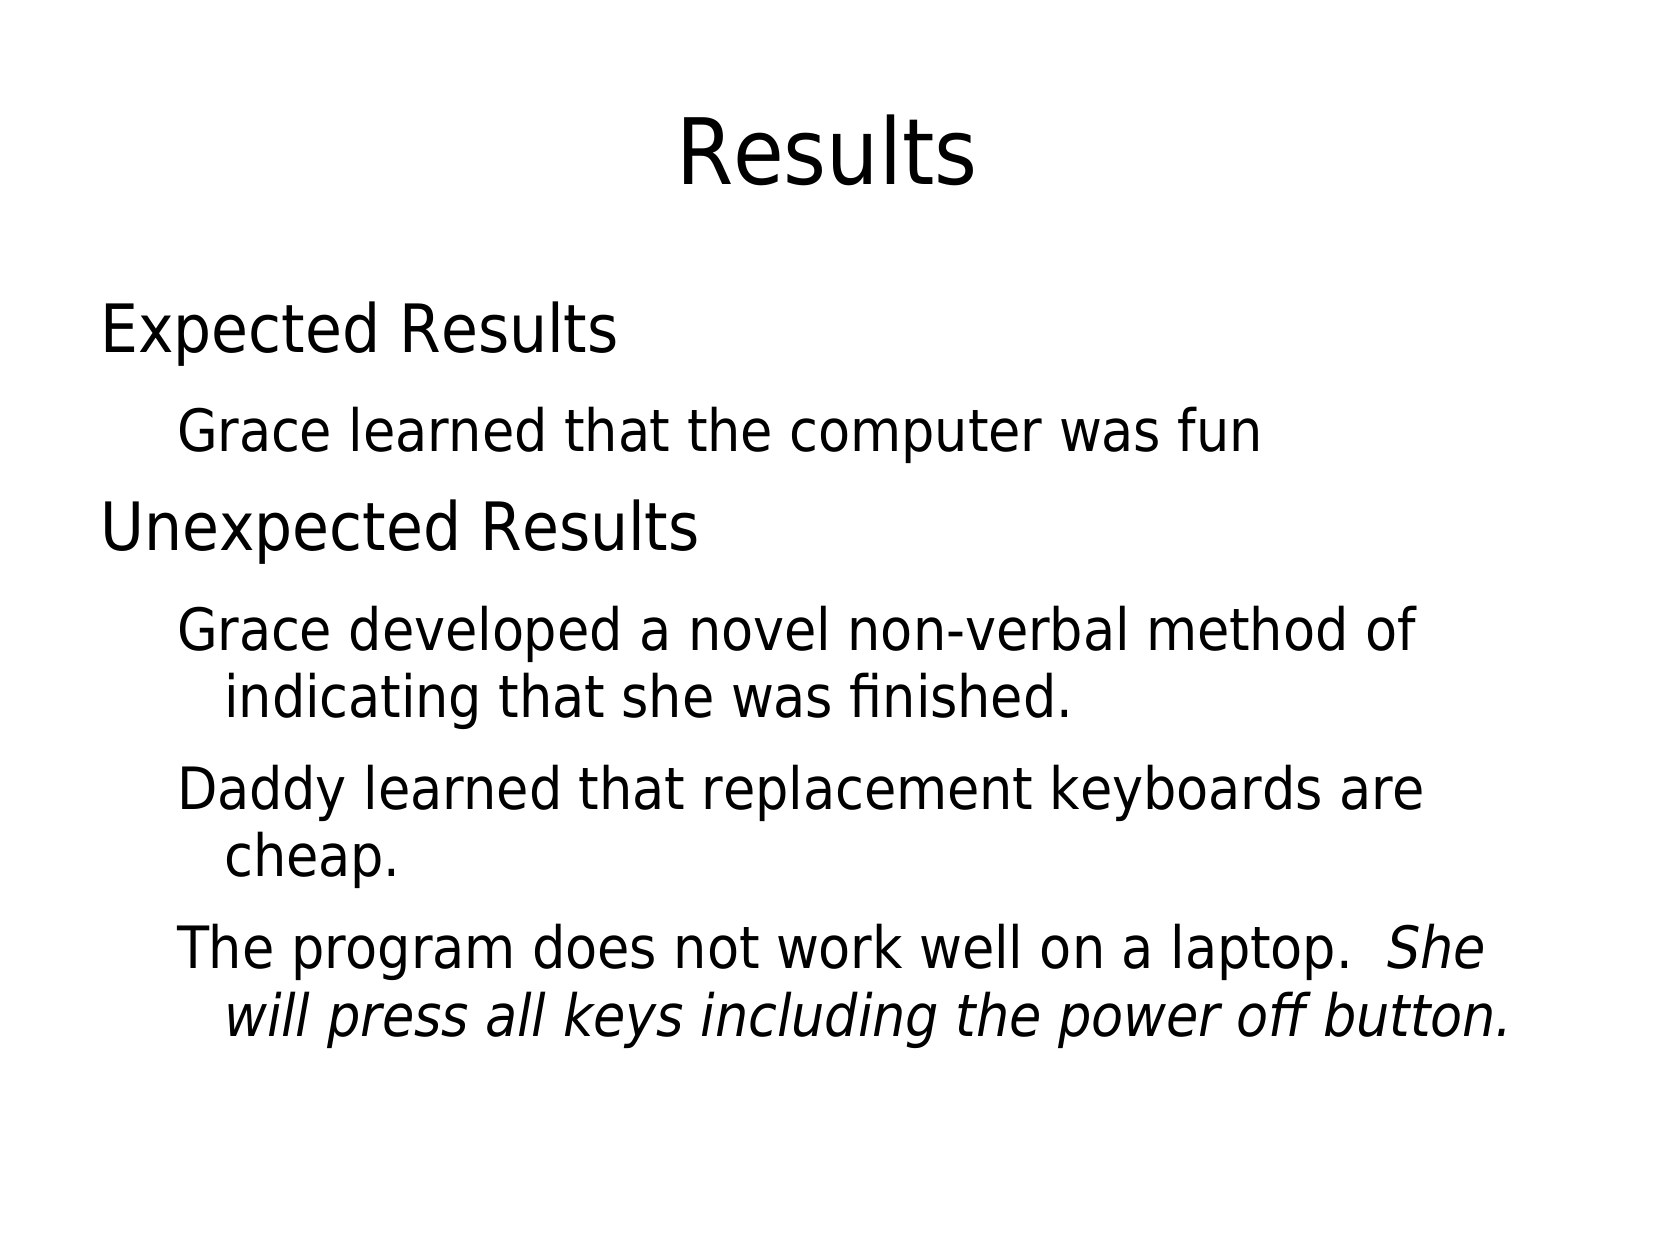

# Results
Expected Results
Grace learned that the computer was fun
Unexpected Results
Grace developed a novel non-verbal method of indicating that she was finished.
Daddy learned that replacement keyboards are cheap.
The program does not work well on a laptop. She will press all keys including the power off button.